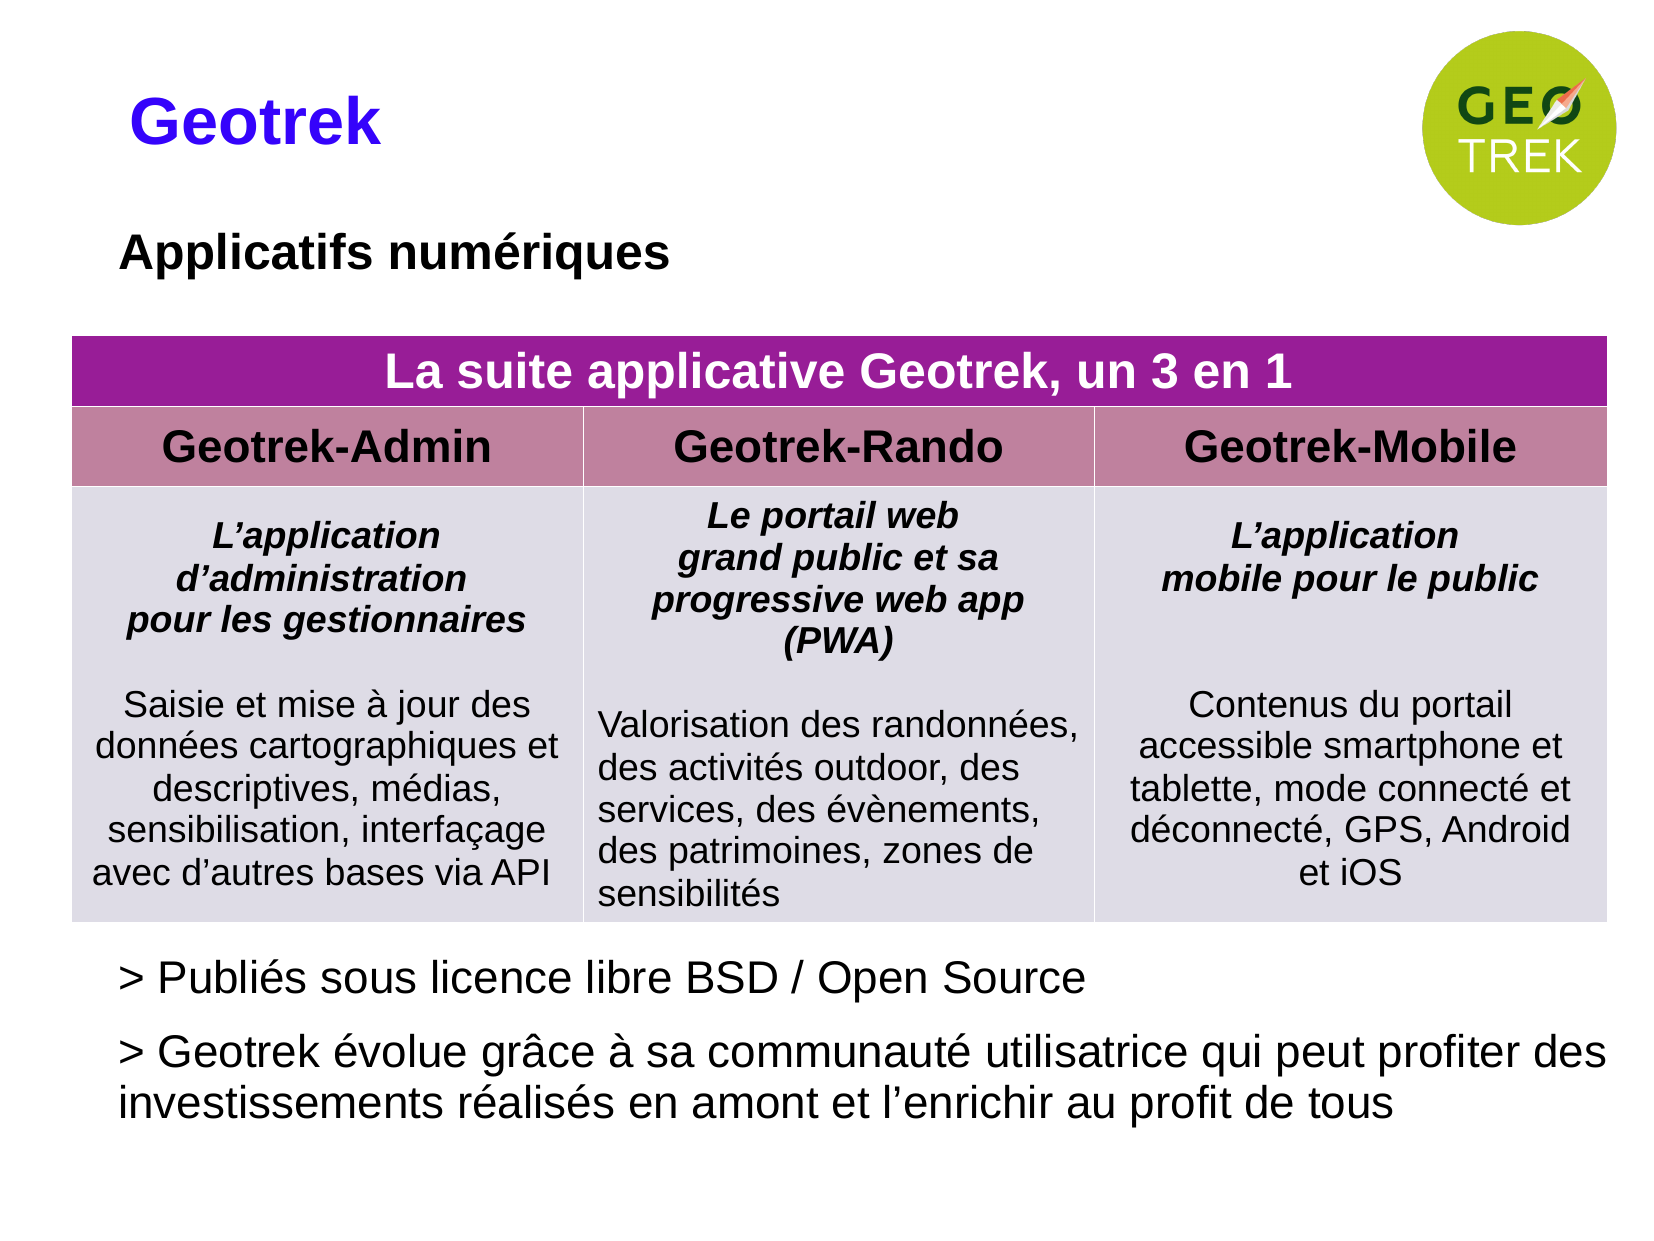

# Geotrek
Applicatifs numériques
> Publiés sous licence libre BSD / Open Source
> Geotrek évolue grâce à sa communauté utilisatrice qui peut profiter des investissements réalisés en amont et l’enrichir au profit de tous
| La suite applicative Geotrek, un 3 en 1 | | |
| --- | --- | --- |
| Geotrek-Admin | Geotrek‑Rando | Geotrek-Mobile |
| L’application d’administration pour les gestionnaires Saisie et mise à jour des données cartographiques et descriptives, médias, sensibilisation, interfaçage avec d’autres bases via API | Le portail web grand public et sa progressive web app (PWA) Valorisation des randonnées, des activités outdoor, des services, des évènements, des patrimoines, zones de sensibilités | L’application mobile pour le public Contenus du portail accessible smartphone et tablette, mode connecté et déconnecté, GPS, Android et iOS |